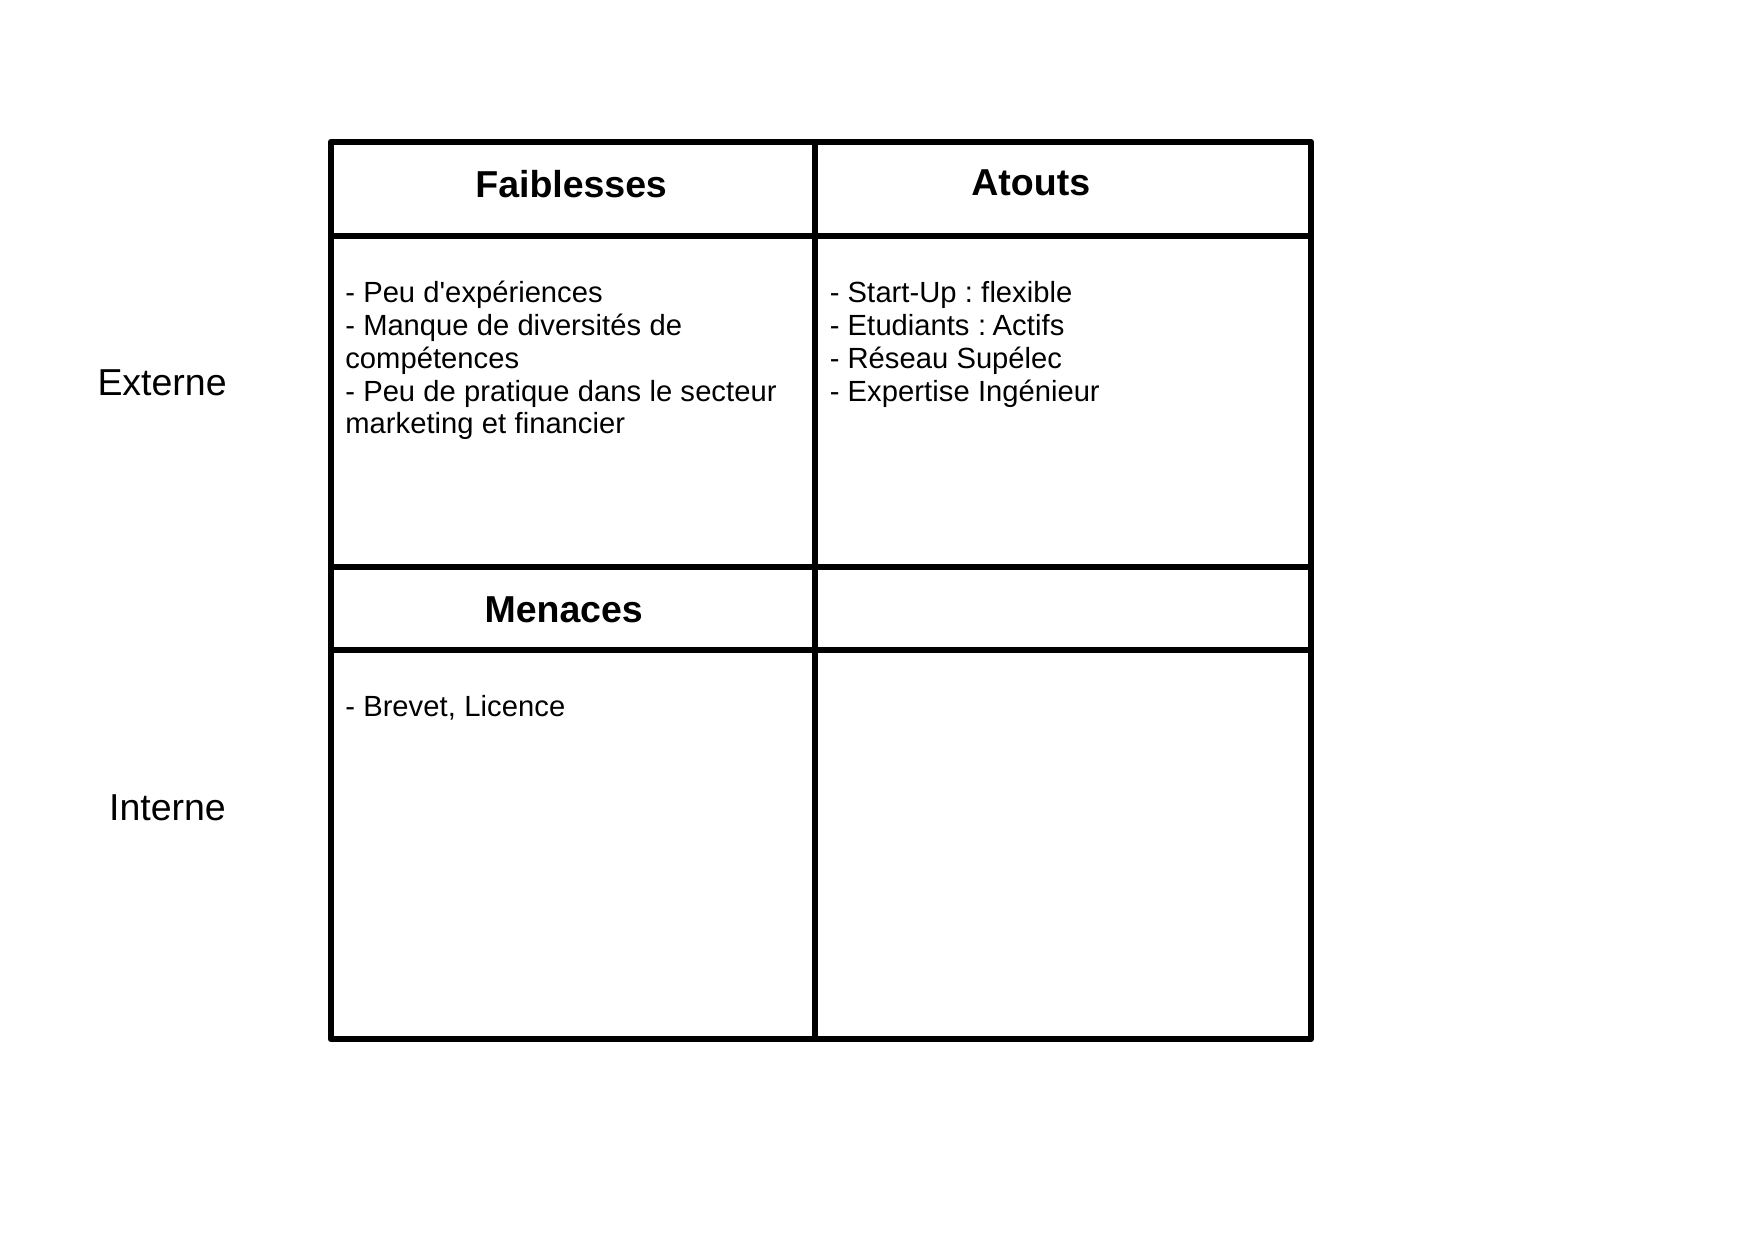

Atouts
Faiblesses
- Peu d'expériences
- Manque de diversités de compétences
- Peu de pratique dans le secteur marketing et financier
- Start-Up : flexible
- Etudiants : Actifs
- Réseau Supélec
- Expertise Ingénieur
Externe
Menaces
- Brevet, Licence
Interne